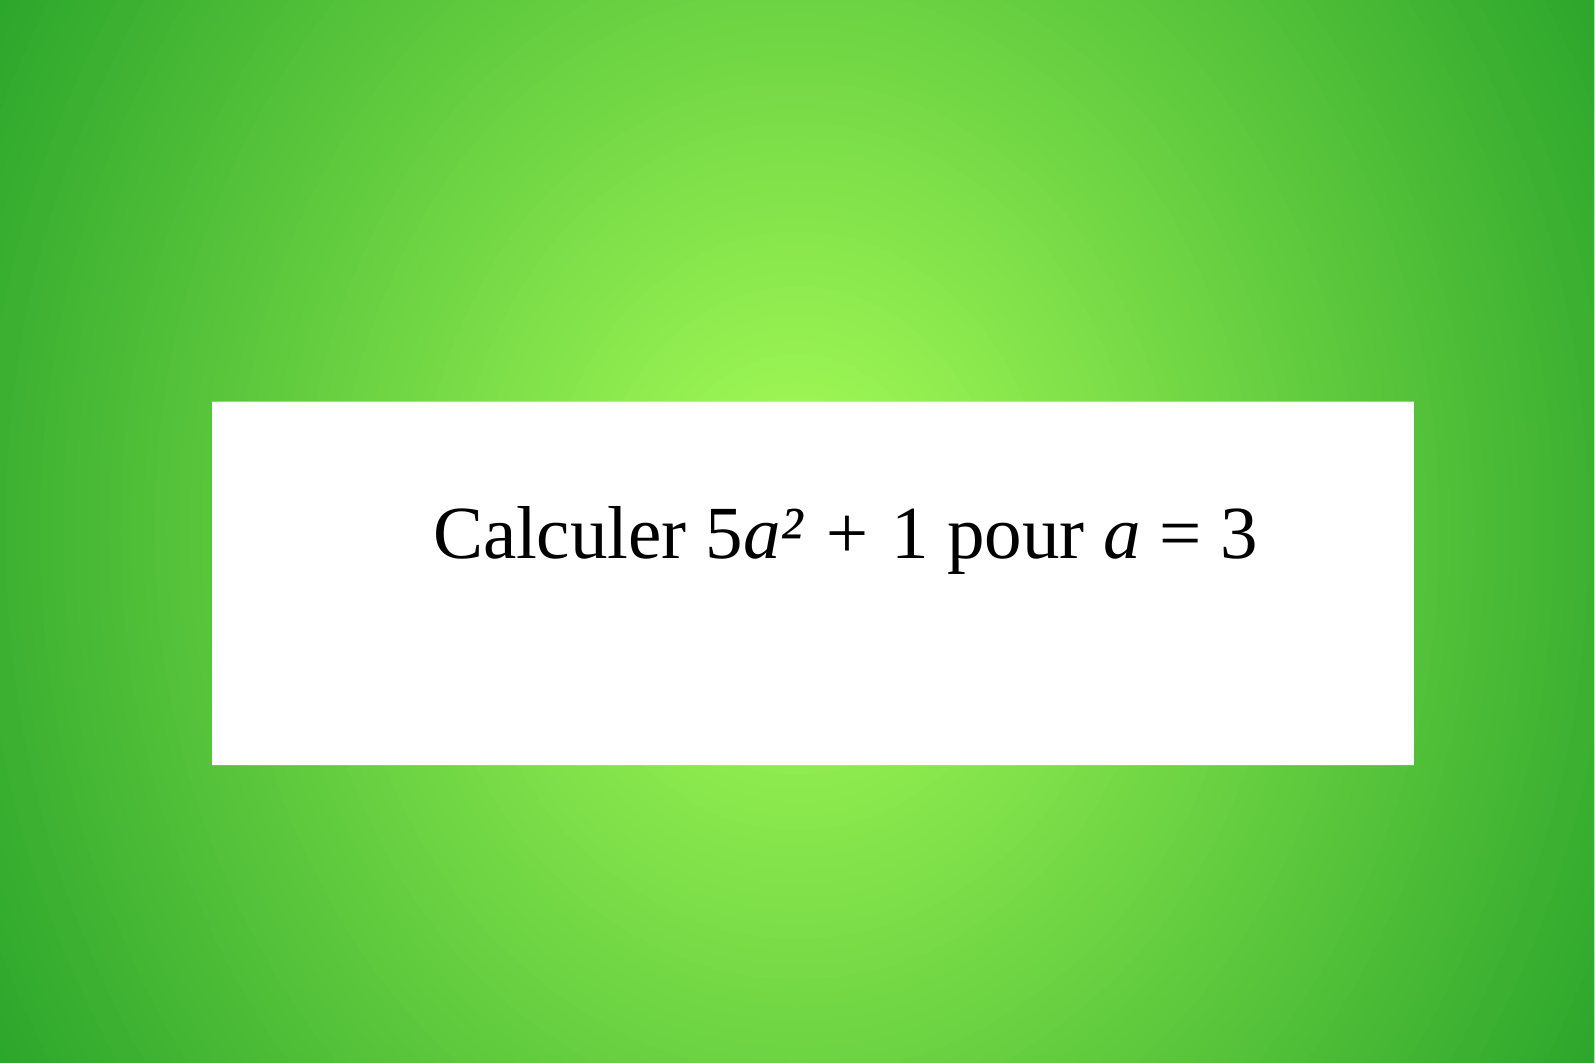

Calculer 5a² + 1 pour a = 3